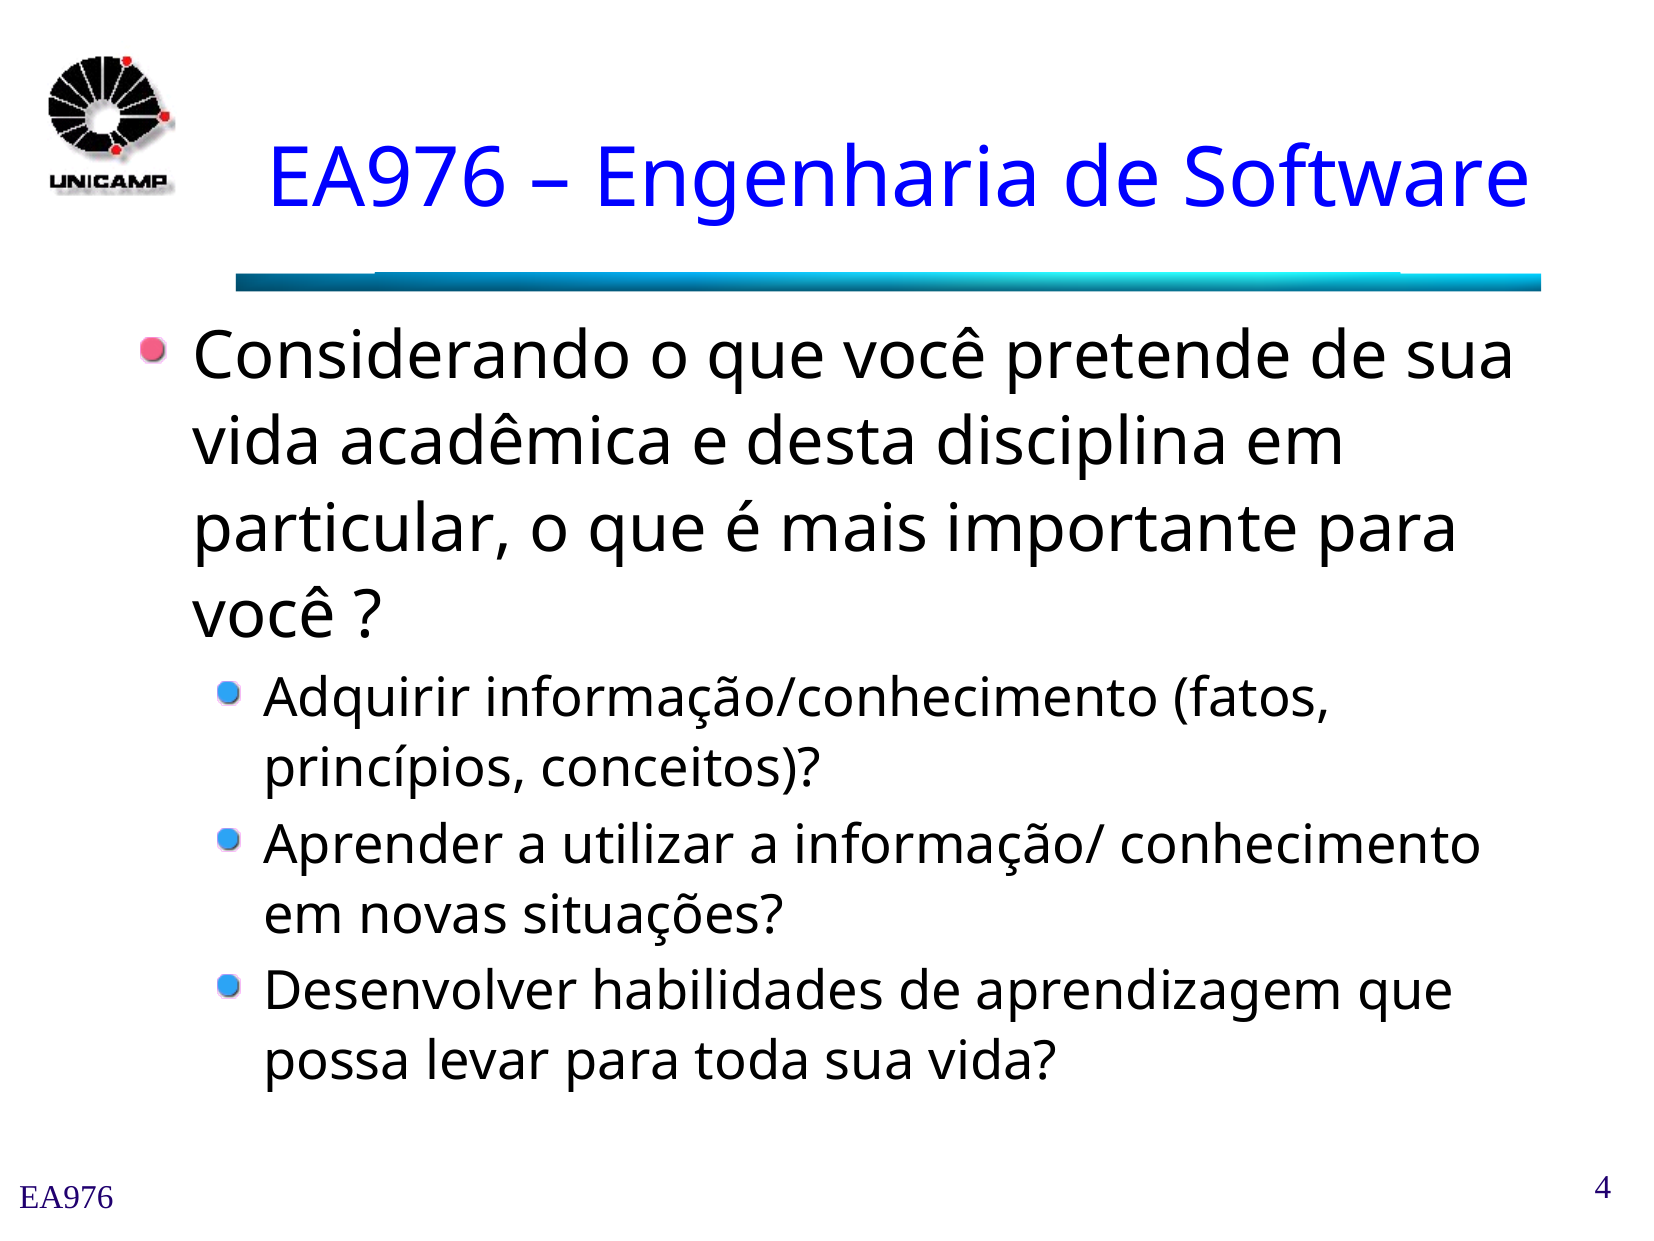

# EA976 – Engenharia de Software
Considerando o que você pretende de sua vida acadêmica e desta disciplina em particular, o que é mais importante para você ?
Adquirir informação/conhecimento (fatos, princípios, conceitos)?
Aprender a utilizar a informação/ conhecimento em novas situações?
Desenvolver habilidades de aprendizagem que possa levar para toda sua vida?
4